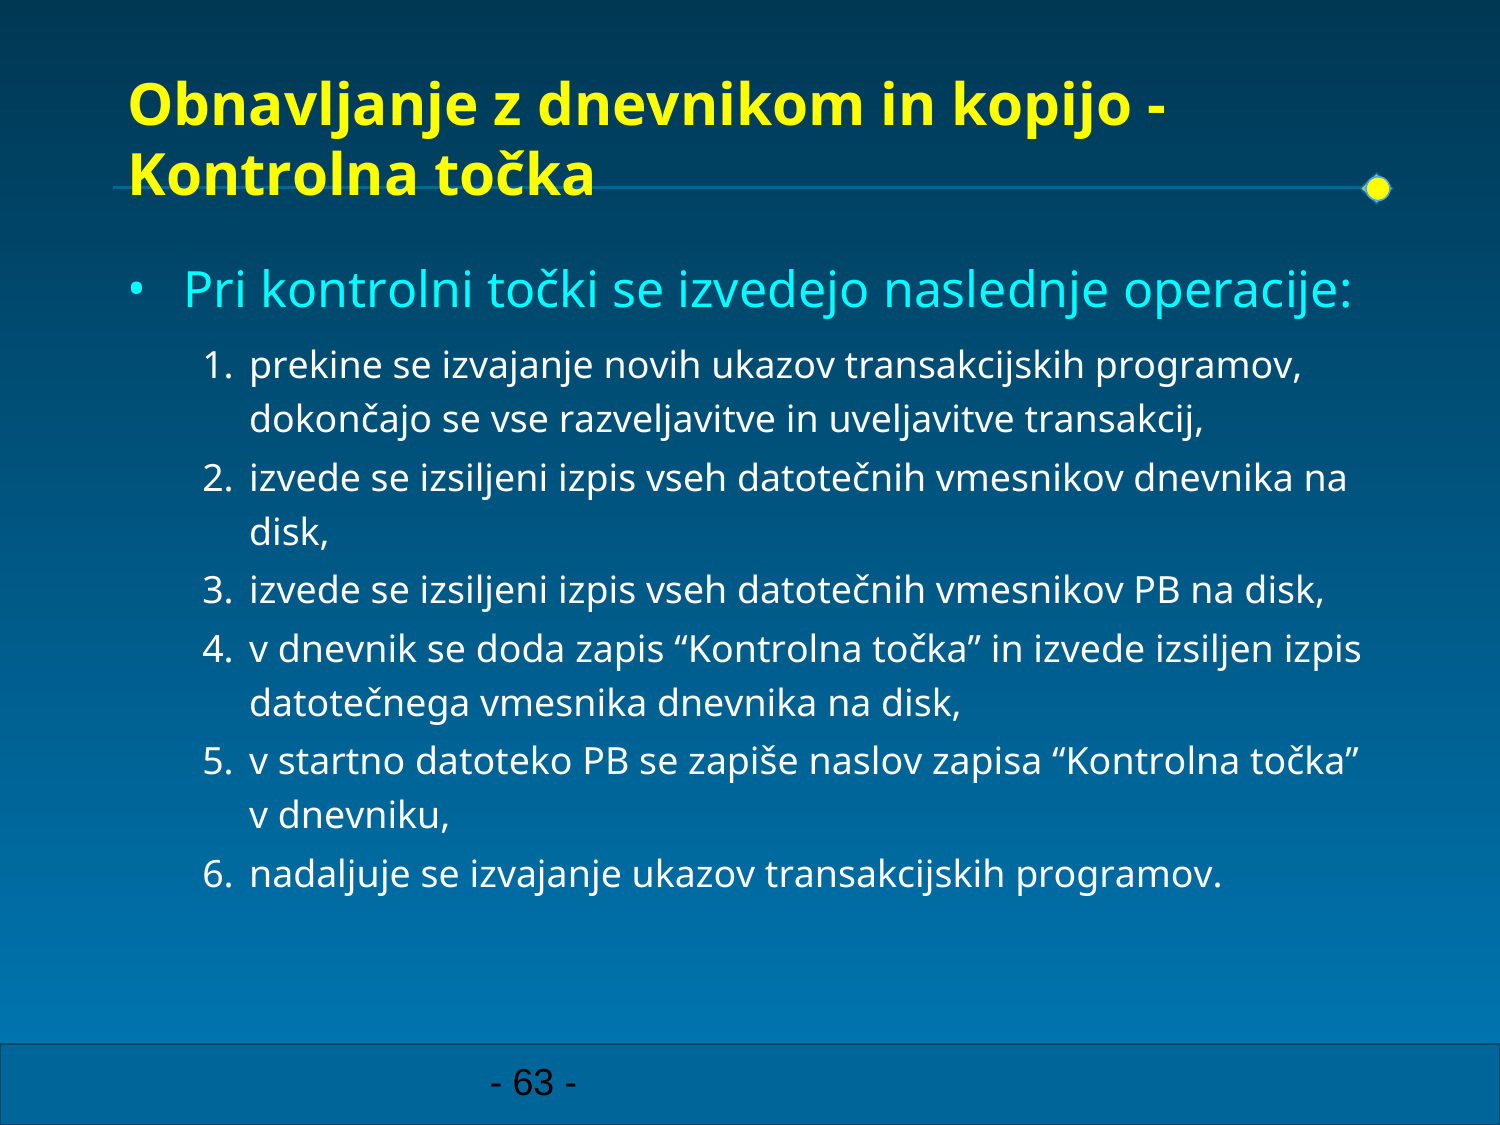

Obnavljanje z dnevnikom in kopijo - Kontrolna točka
# Pri kontrolni točki se izvedejo naslednje operacije:
prekine se izvajanje novih ukazov transakcijskih programov, dokončajo se vse razveljavitve in uveljavitve transakcij,
izvede se izsiljeni izpis vseh datotečnih vmesnikov dnevnika na disk,
izvede se izsiljeni izpis vseh datotečnih vmesnikov PB na disk,
v dnevnik se doda zapis “Kontrolna točka” in izvede izsiljen izpis datotečnega vmesnika dnevnika na disk,
v startno datoteko PB se zapiše naslov zapisa “Kontrolna točka” v dnevniku,
nadaljuje se izvajanje ukazov transakcijskih programov.